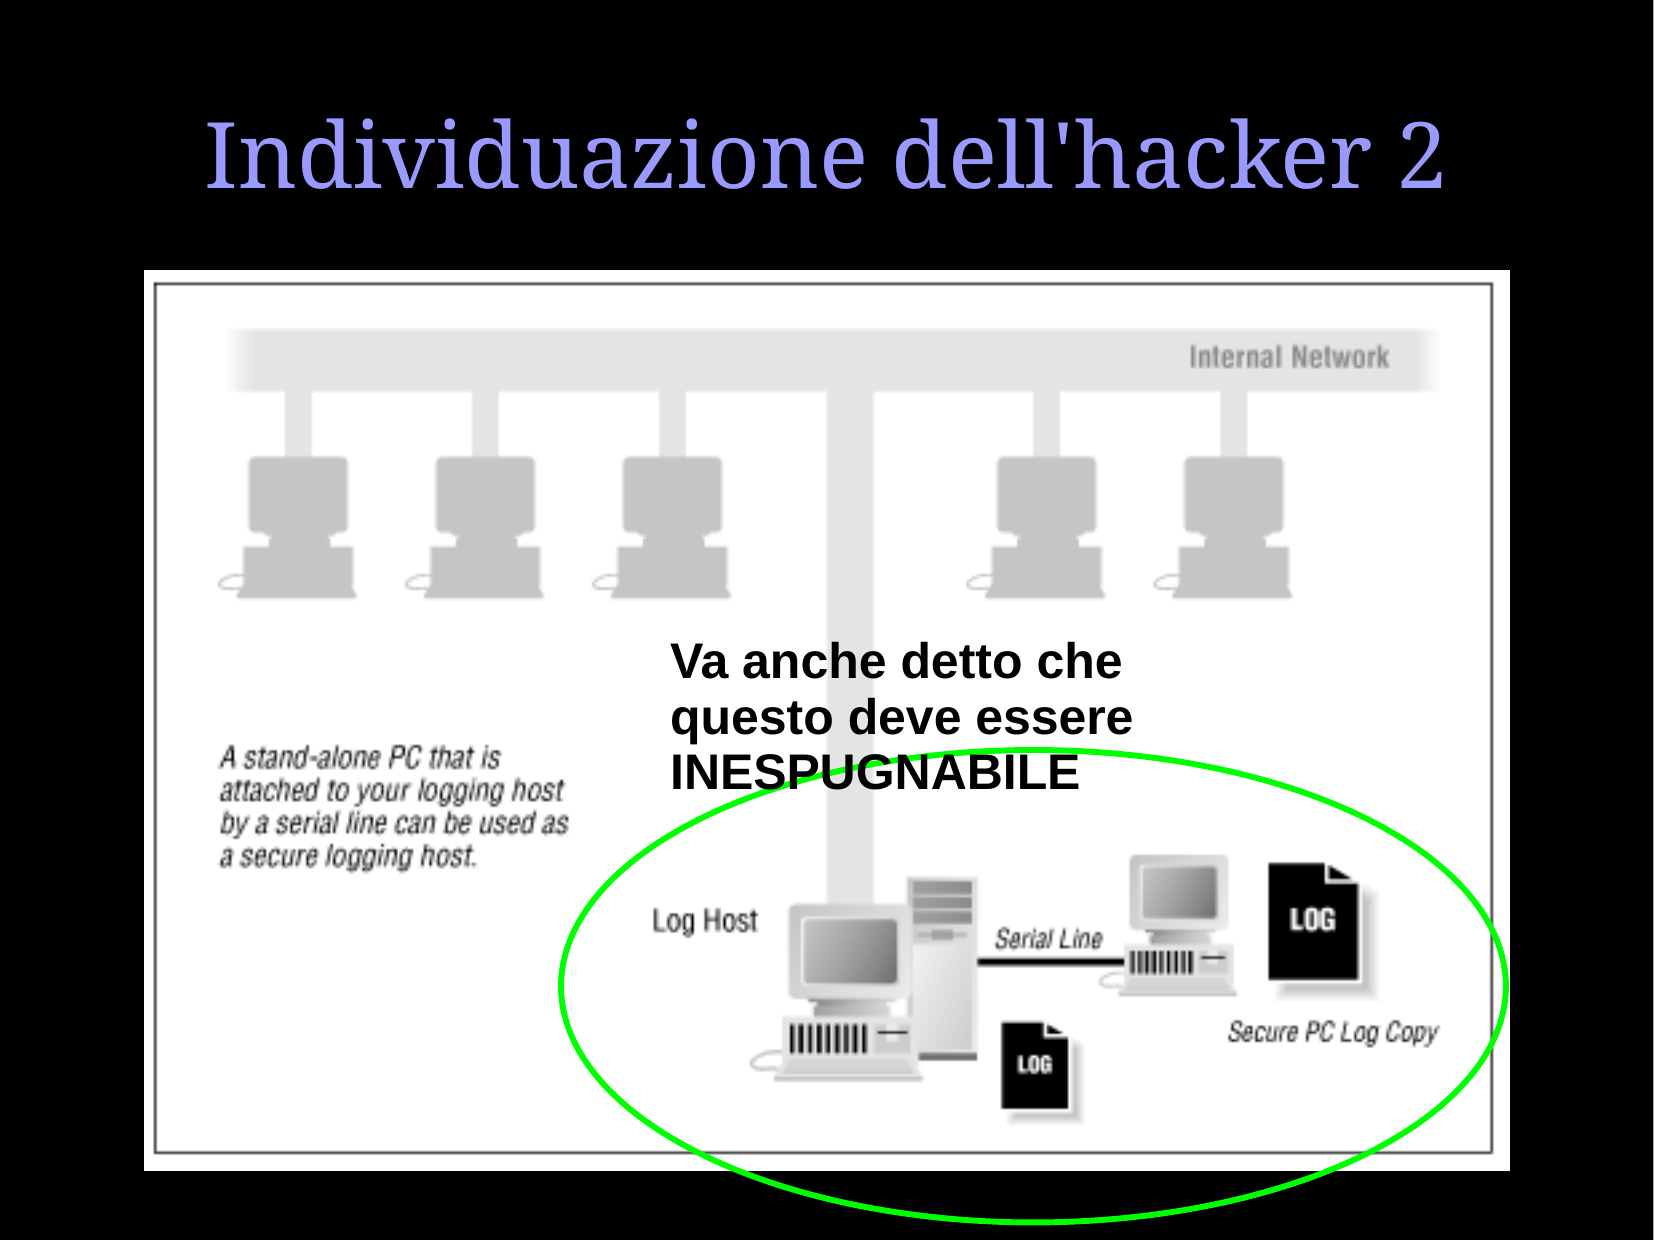

# Individuazione dell'hacker 2
Va anche detto che questo deve essere INESPUGNABILE